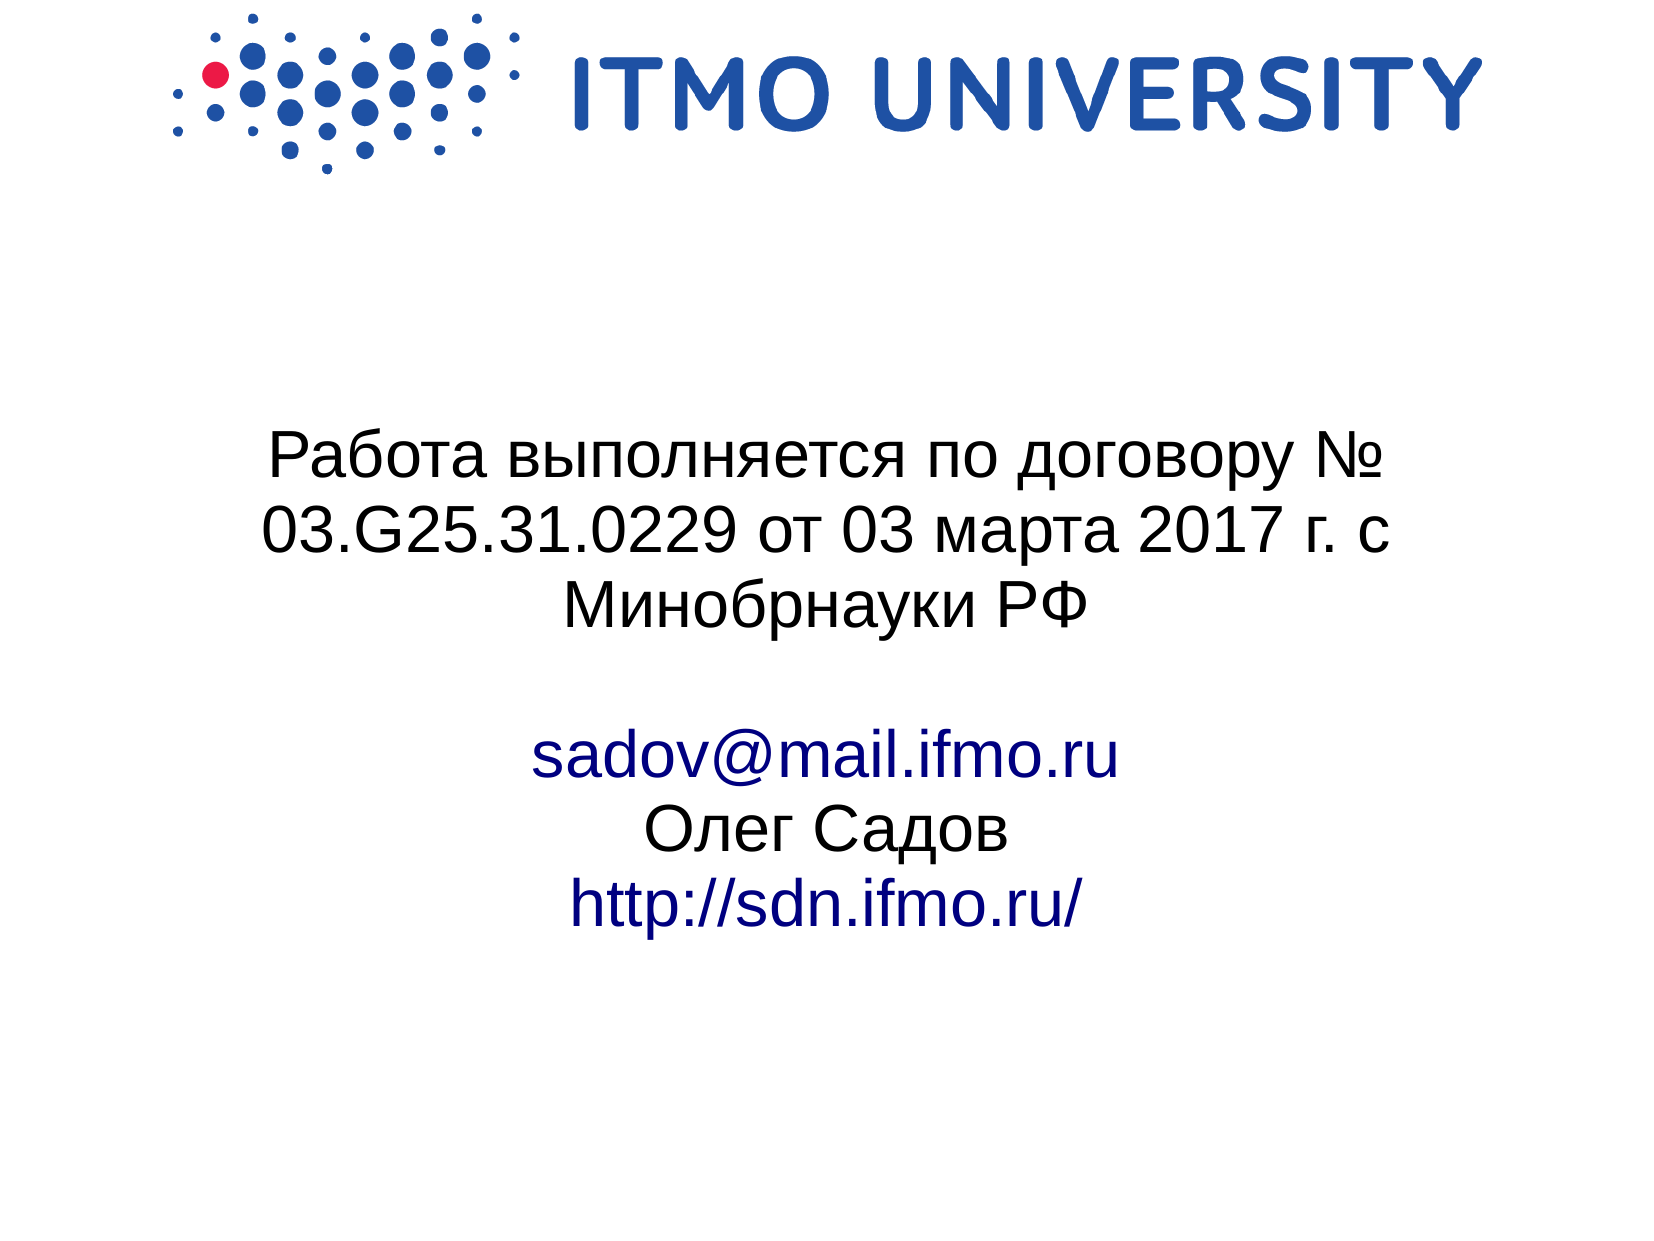

# Работа выполняется по договору № 03.G25.31.0229 от 03 марта 2017 г. с Минобрнауки РФ
sadov@mail.ifmo.ru
Олег Садов
http://sdn.ifmo.ru/